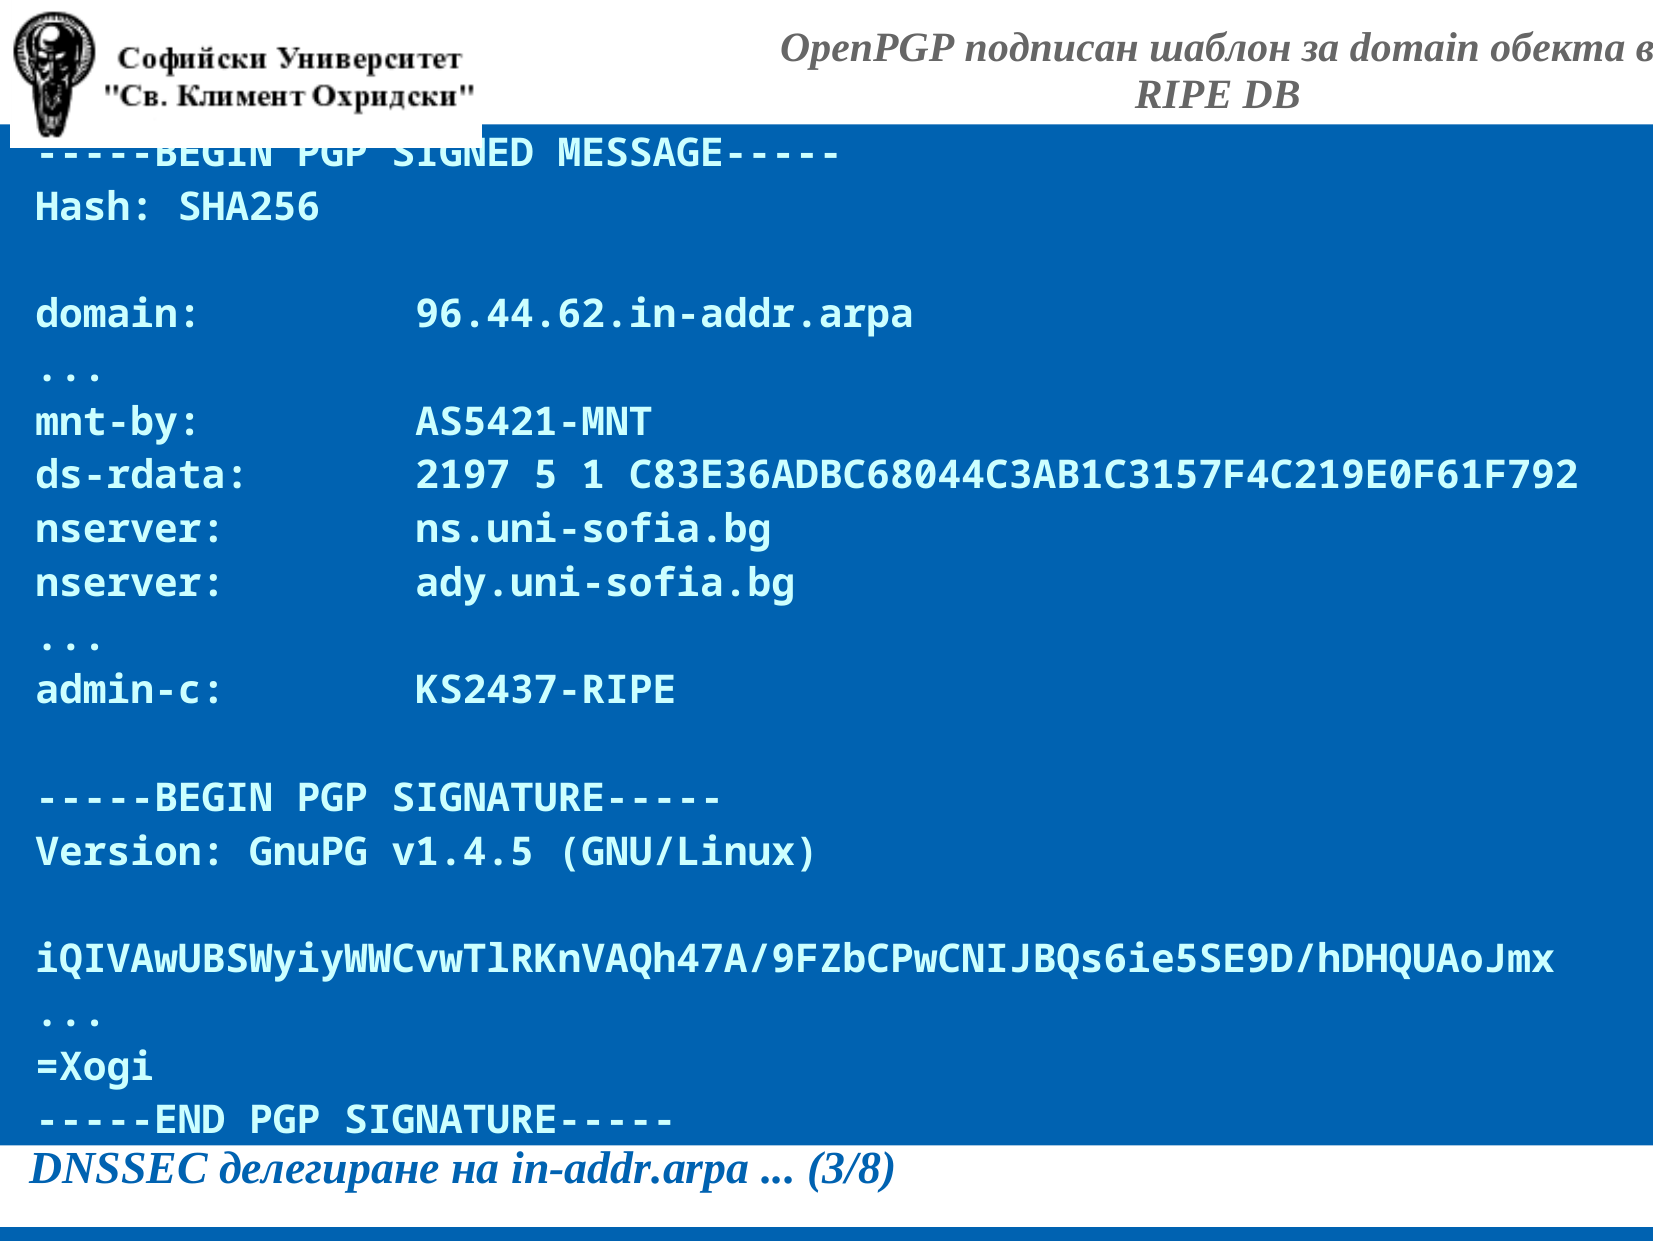

# OpenPGP подписан шаблон за domain обекта в RIPE DB
-----BEGIN PGP SIGNED MESSAGE-----
Hash: SHA256
domain: 96.44.62.in-addr.arpa
...
mnt-by: AS5421-MNT
ds-rdata: 2197 5 1 C83E36ADBC68044C3AB1C3157F4C219E0F61F792
nserver: ns.uni-sofia.bg
nserver: ady.uni-sofia.bg
...
admin-c: KS2437-RIPE
-----BEGIN PGP SIGNATURE-----
Version: GnuPG v1.4.5 (GNU/Linux)
iQIVAwUBSWyiyWWCvwTlRKnVAQh47A/9FZbCPwCNIJBQs6ie5SE9D/hDHQUAoJmx
...
=Xogi
-----END PGP SIGNATURE-----
DNSSEC делегиране на in-addr.arpa ... (3/8)